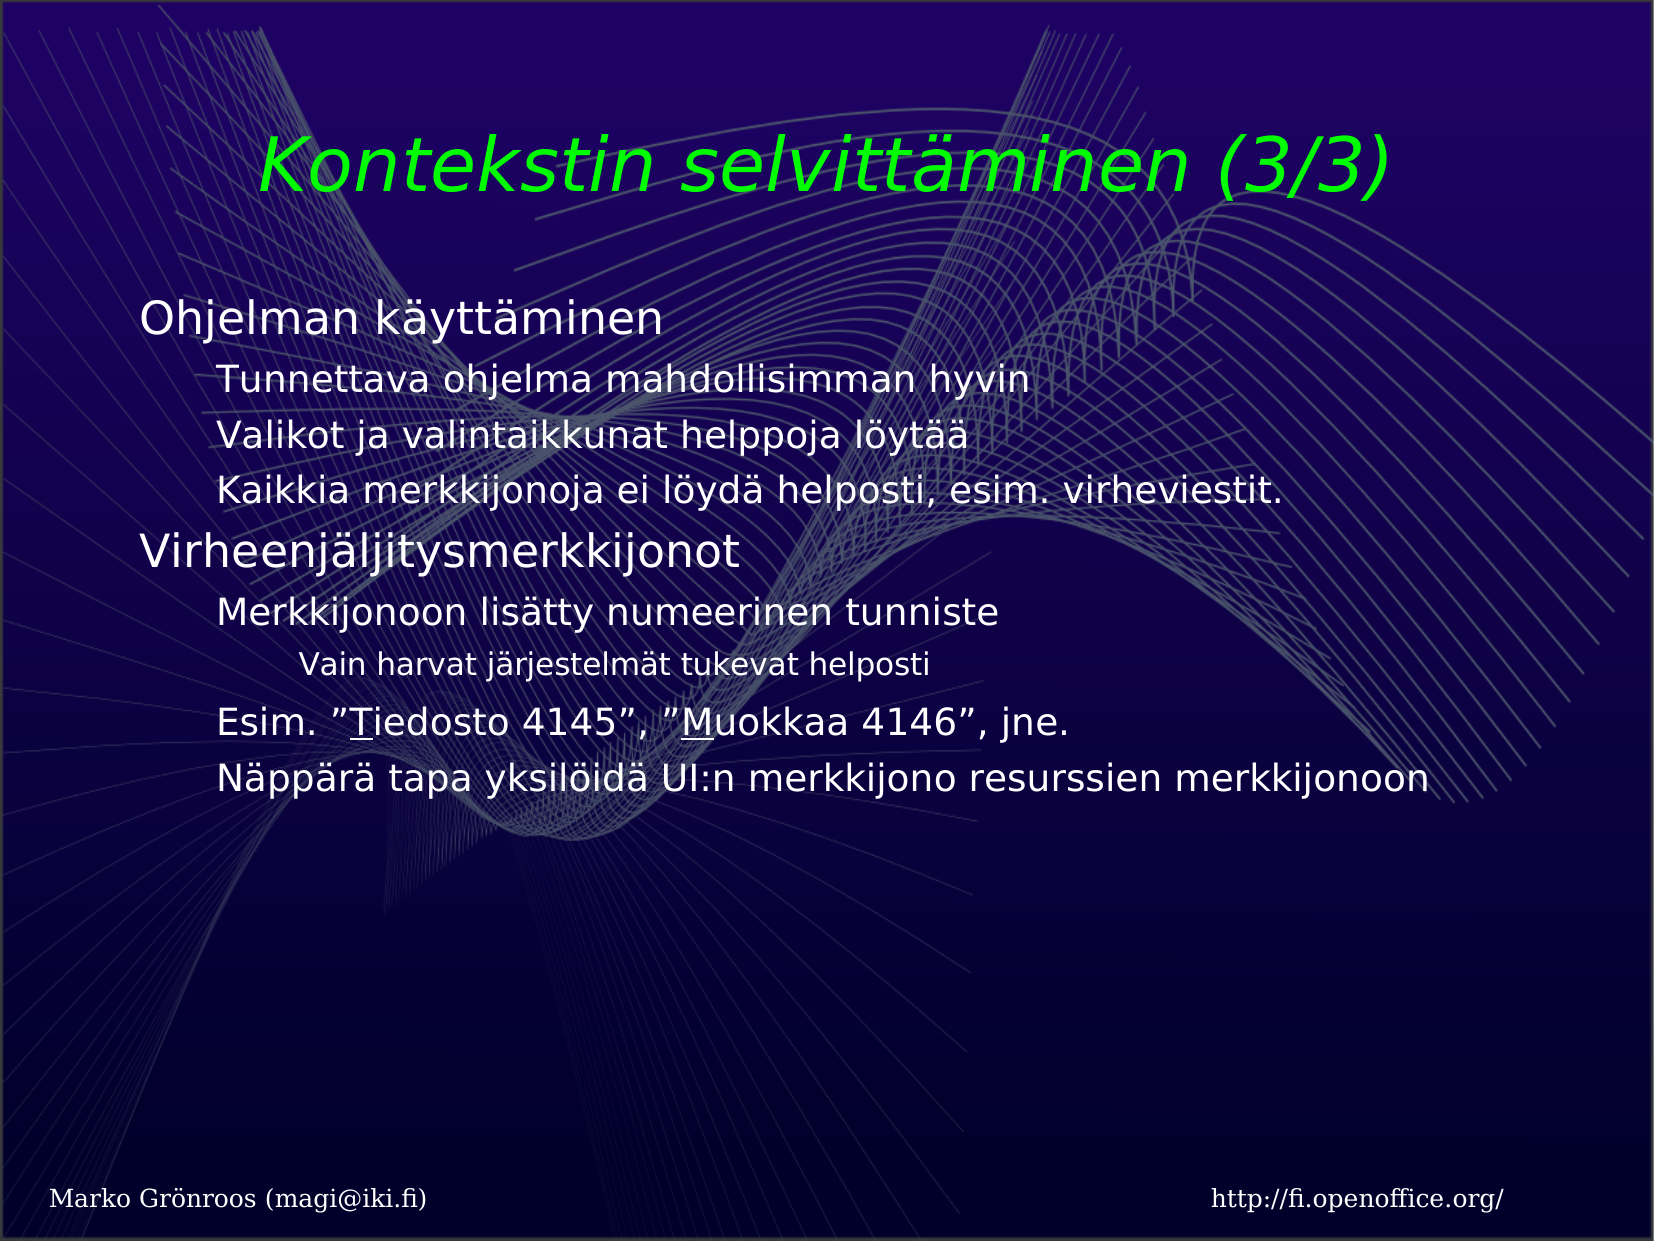

# Kontekstin selvittäminen (3/3)
Ohjelman käyttäminen
Tunnettava ohjelma mahdollisimman hyvin
Valikot ja valintaikkunat helppoja löytää
Kaikkia merkkijonoja ei löydä helposti, esim. virheviestit.
Virheenjäljitysmerkkijonot
Merkkijonoon lisätty numeerinen tunniste
Vain harvat järjestelmät tukevat helposti
Esim. ”Tiedosto 4145”, ”Muokkaa 4146”, jne.
Näppärä tapa yksilöidä UI:n merkkijono resurssien merkkijonoon